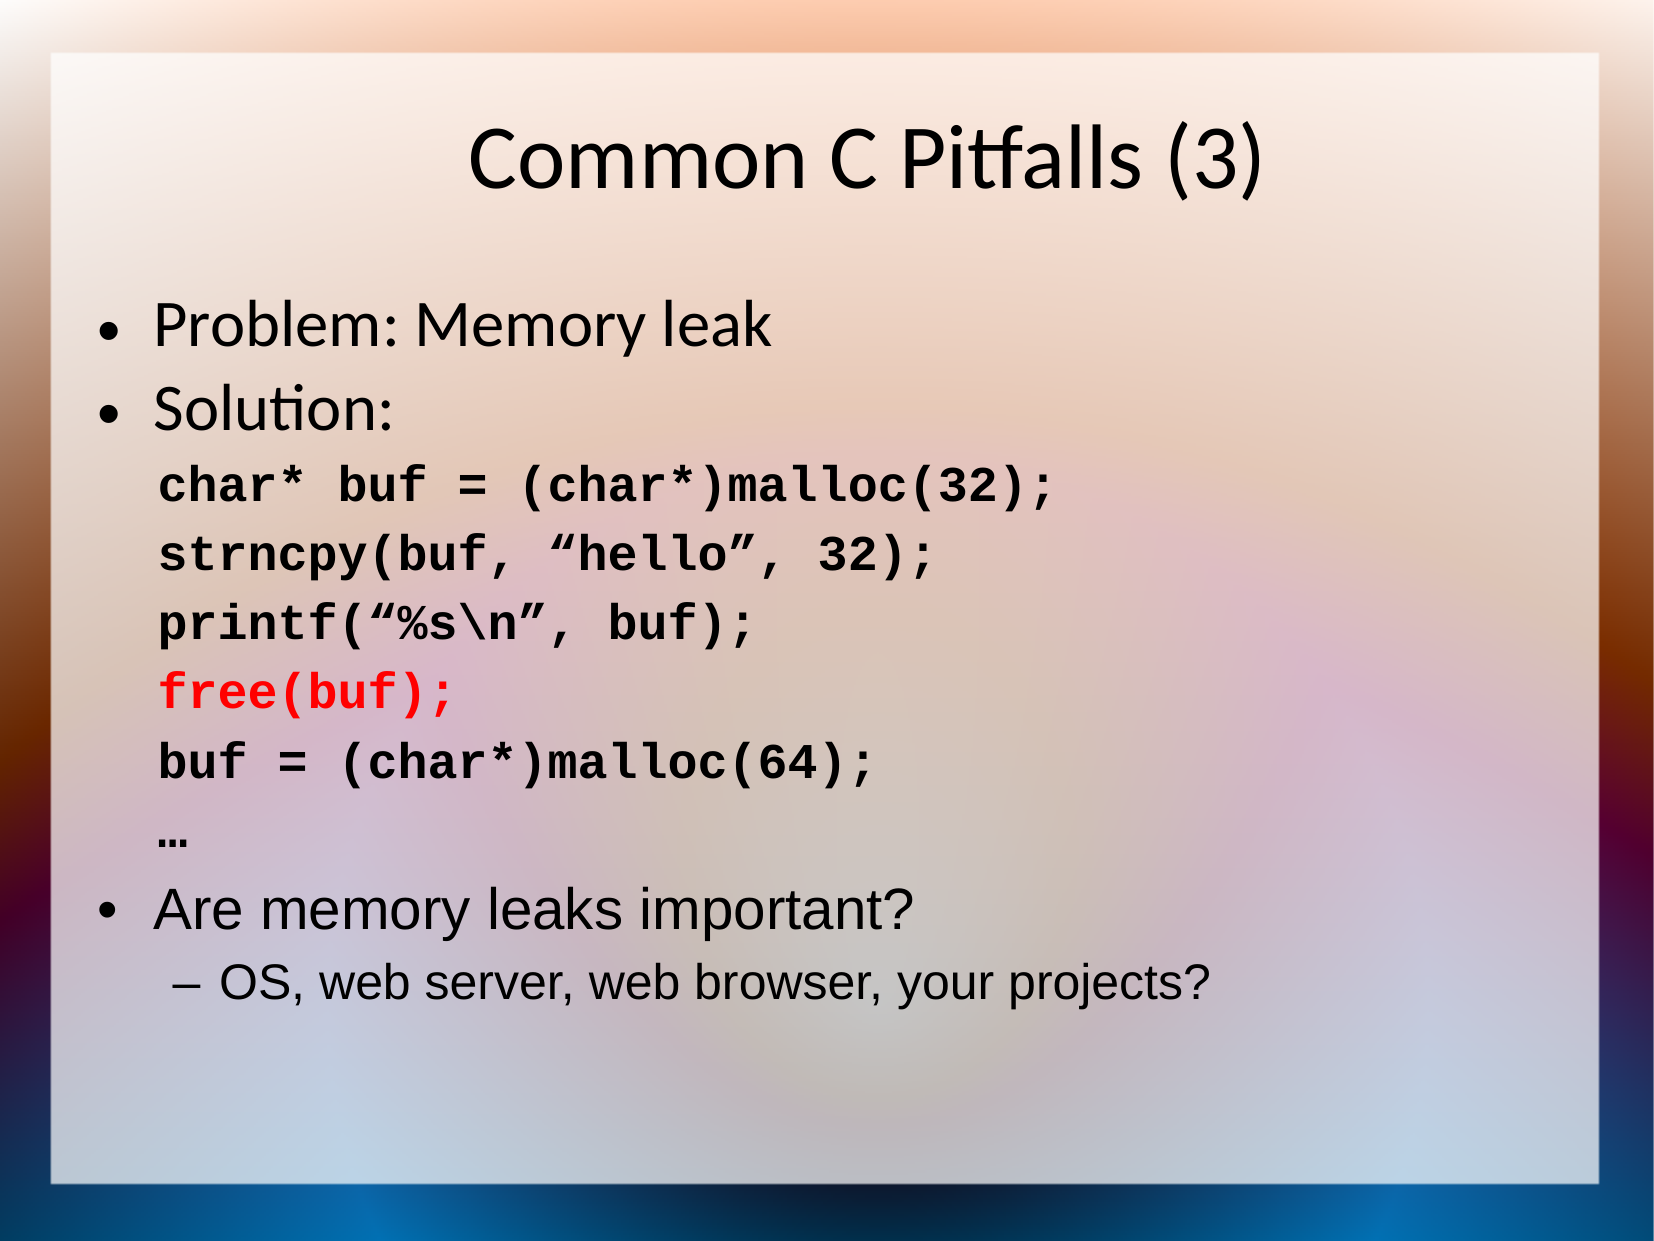

Common C Pitfalls (3)‏
Problem: Memory leak
Solution:
 char* buf = (char*)malloc(32);
 strncpy(buf, “hello”, 32);
 printf(“%s\n”, buf);
 free(buf);
 buf = (char*)malloc(64);
 …
Are memory leaks important?
OS, web server, web browser, your projects?